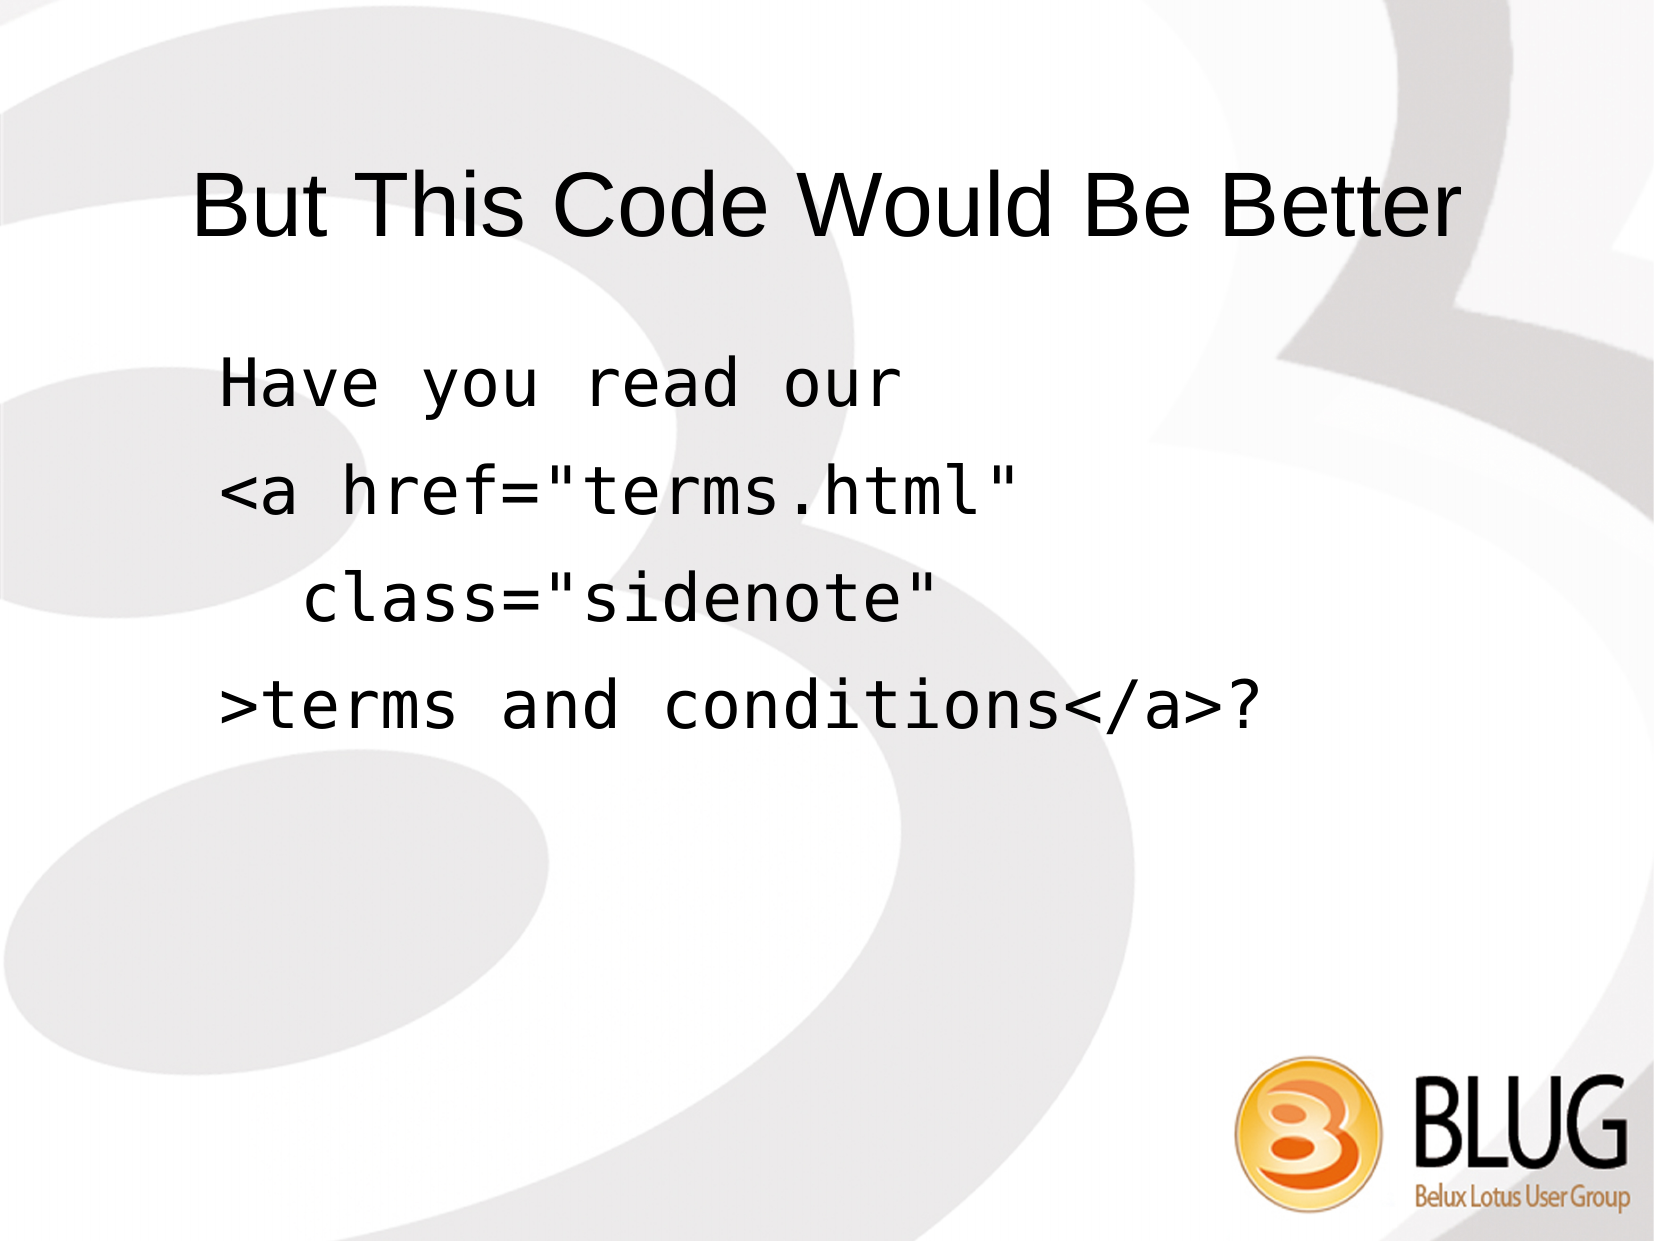

# But This Code Would Be Better
 Have you read our
 <a href="terms.html"
 class="sidenote"
 >terms and conditions</a>?